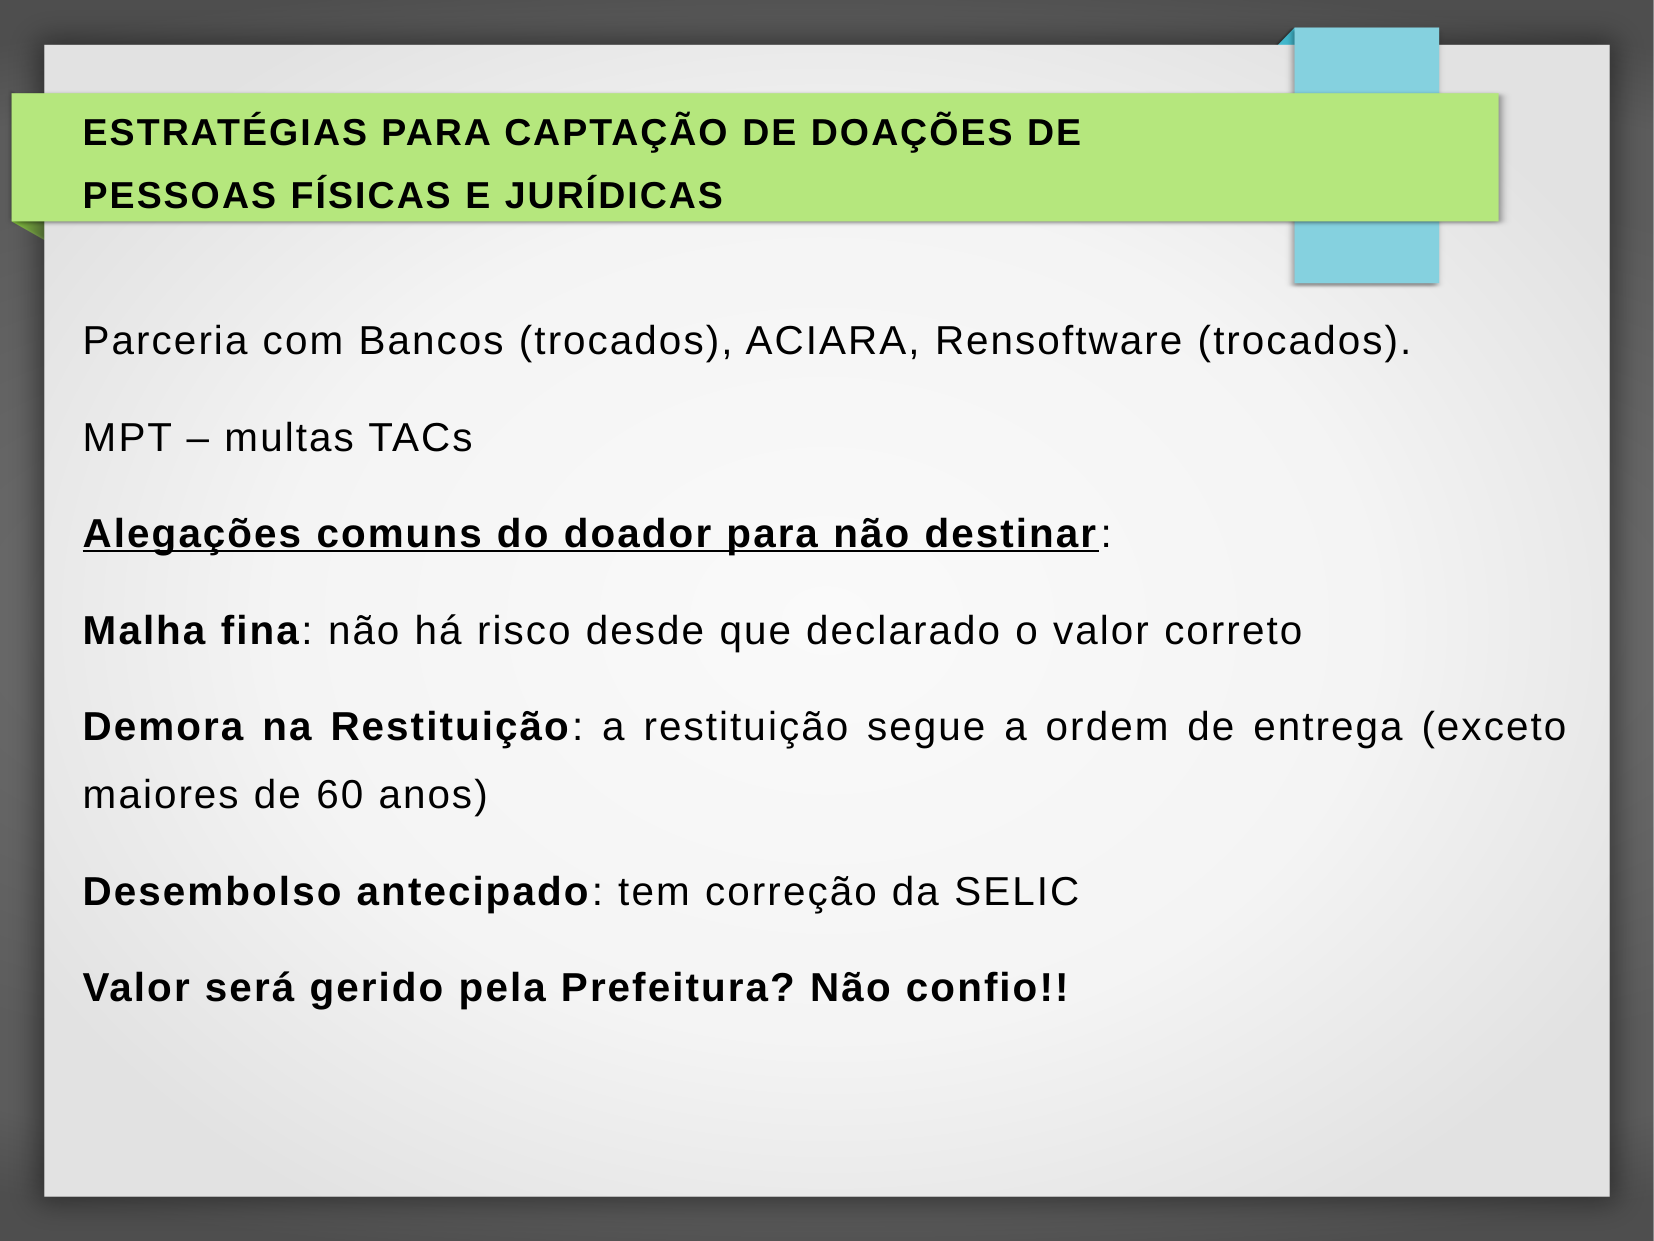

# ESTRATÉGIAS PARA CAPTAÇÃO DE DOAÇÕES DE PESSOAS FÍSICAS E JURÍDICAS
Parceria com Bancos (trocados), ACIARA, Rensoftware (trocados).
MPT – multas TACs
Alegações comuns do doador para não destinar:
Malha fina: não há risco desde que declarado o valor correto
Demora na Restituição: a restituição segue a ordem de entrega (exceto maiores de 60 anos)
Desembolso antecipado: tem correção da SELIC
Valor será gerido pela Prefeitura? Não confio!!